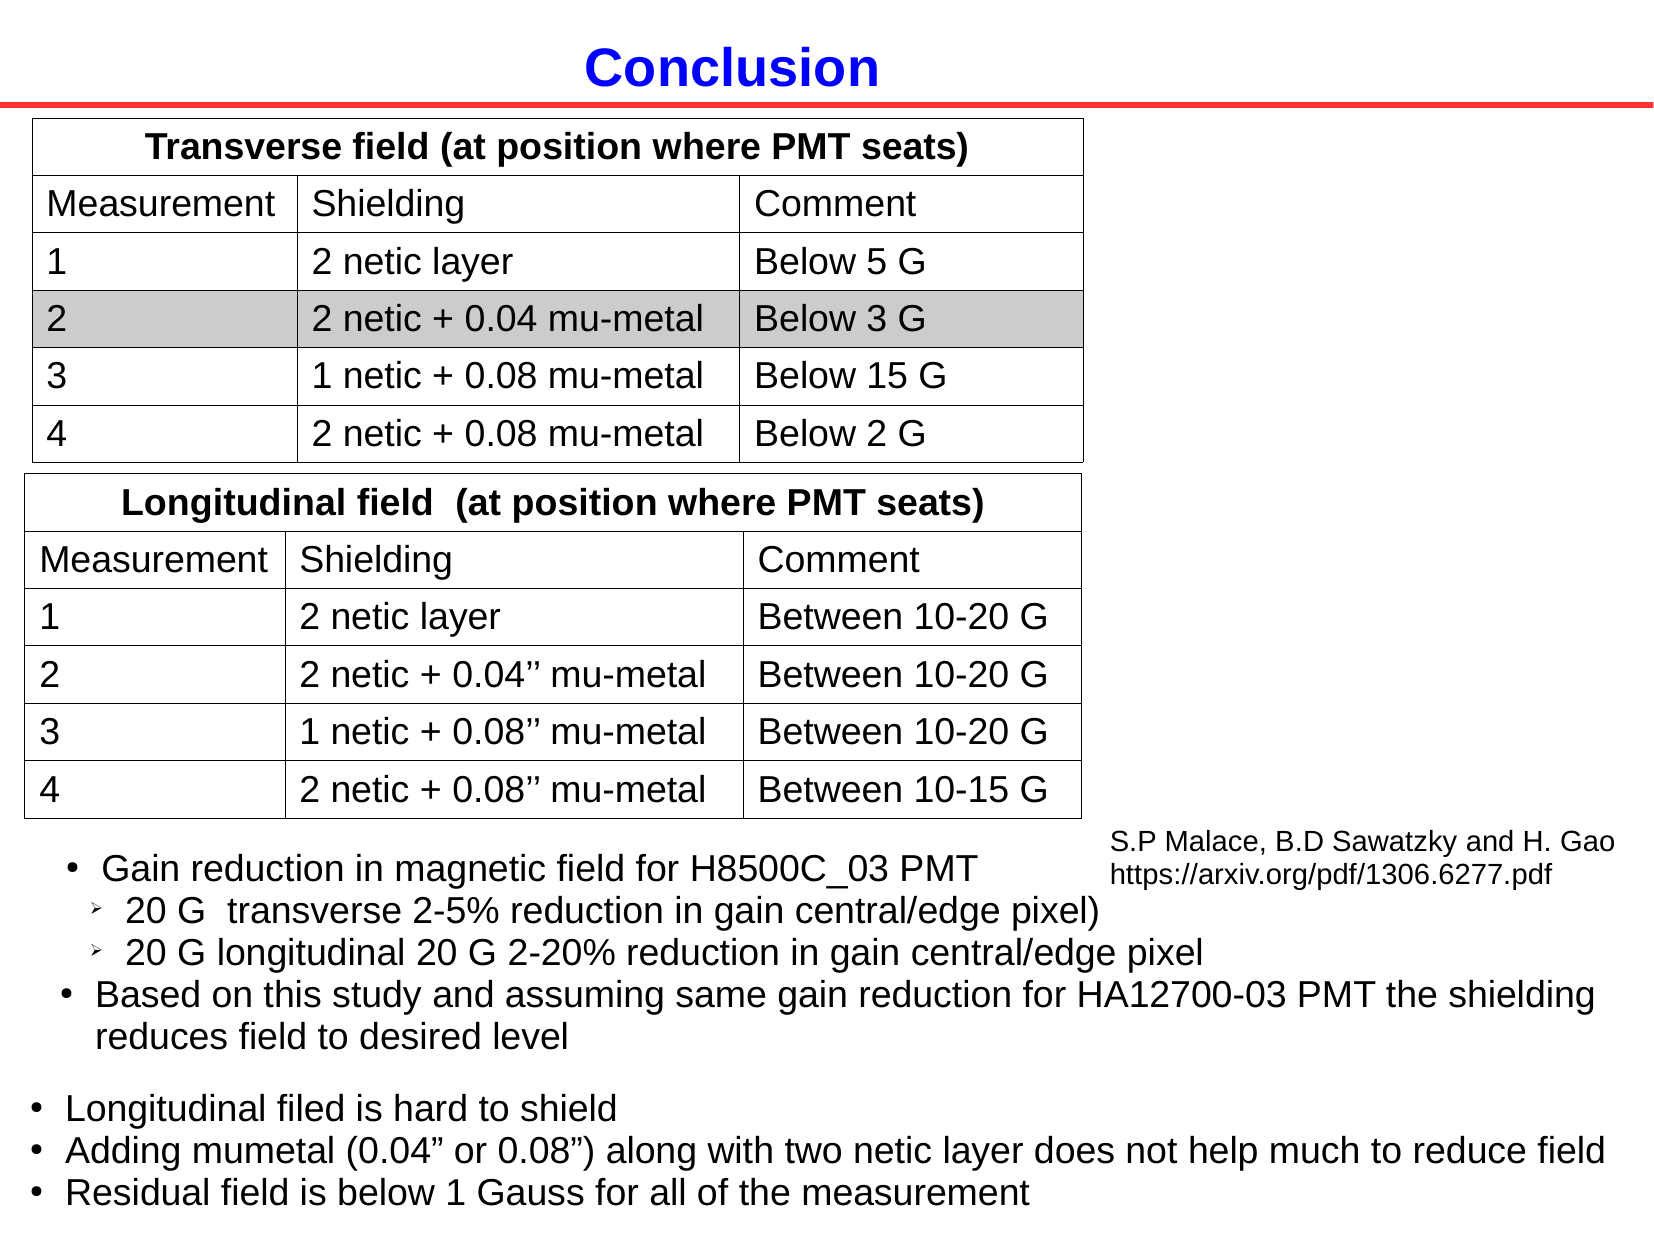

Conclusion
| Transverse field (at position where PMT seats) | | |
| --- | --- | --- |
| Measurement | Shielding | Comment |
| 1 | 2 netic layer | Below 5 G |
| 2 | 2 netic + 0.04 mu-metal | Below 3 G |
| 3 | 1 netic + 0.08 mu-metal | Below 15 G |
| 4 | 2 netic + 0.08 mu-metal | Below 2 G |
| Longitudinal field (at position where PMT seats) | | |
| --- | --- | --- |
| Measurement | Shielding | Comment |
| 1 | 2 netic layer | Between 10-20 G |
| 2 | 2 netic + 0.04’’ mu-metal | Between 10-20 G |
| 3 | 1 netic + 0.08’’ mu-metal | Between 10-20 G |
| 4 | 2 netic + 0.08’’ mu-metal | Between 10-15 G |
S.P Malace, B.D Sawatzky and H. Gao
https://arxiv.org/pdf/1306.6277.pdf
Gain reduction in magnetic field for H8500C_03 PMT
20 G transverse 2-5% reduction in gain central/edge pixel)
20 G longitudinal 20 G 2-20% reduction in gain central/edge pixel
Based on this study and assuming same gain reduction for HA12700-03 PMT the shielding reduces field to desired level
Longitudinal filed is hard to shield
Adding mumetal (0.04” or 0.08”) along with two netic layer does not help much to reduce field
Residual field is below 1 Gauss for all of the measurement